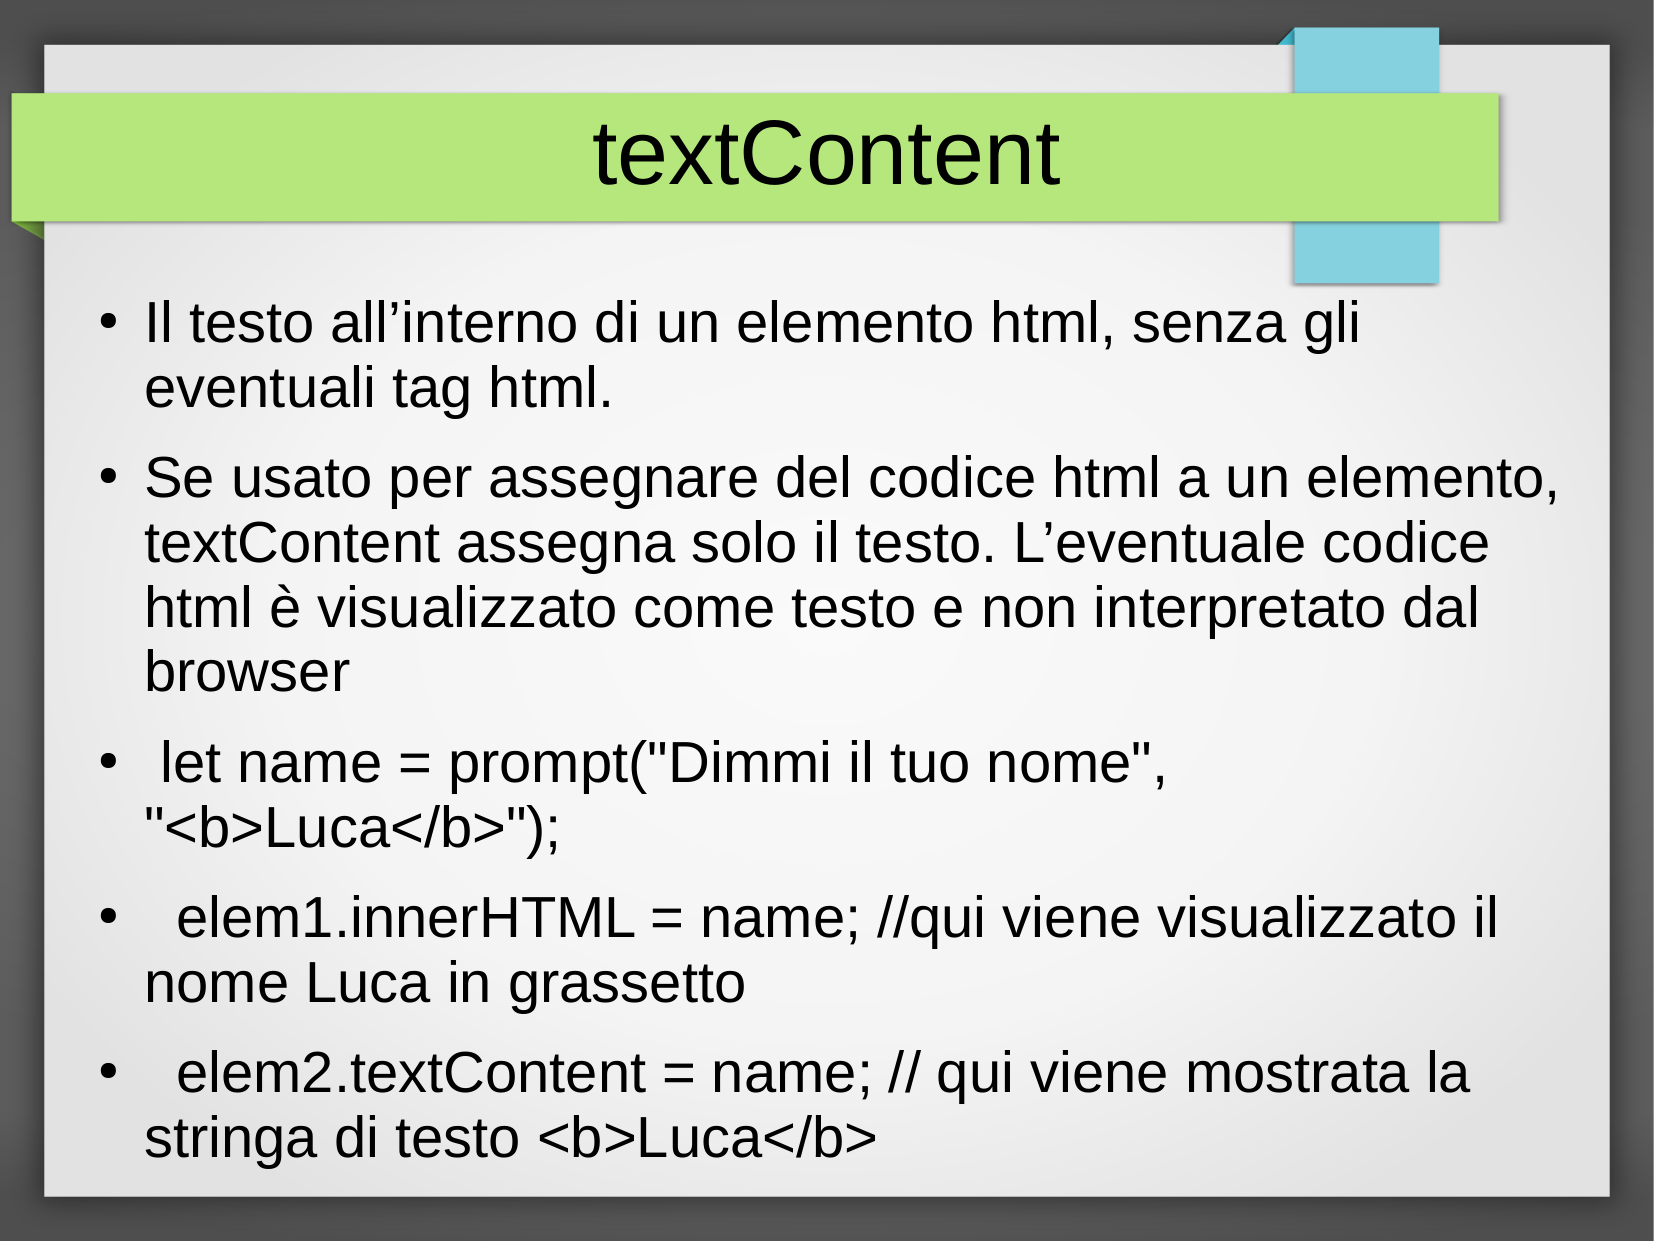

# textContent
Il testo all’interno di un elemento html, senza gli eventuali tag html.
Se usato per assegnare del codice html a un elemento, textContent assegna solo il testo. L’eventuale codice html è visualizzato come testo e non interpretato dal browser
 let name = prompt("Dimmi il tuo nome", "<b>Luca</b>");
 elem1.innerHTML = name; //qui viene visualizzato il nome Luca in grassetto
 elem2.textContent = name; // qui viene mostrata la stringa di testo <b>Luca</b>